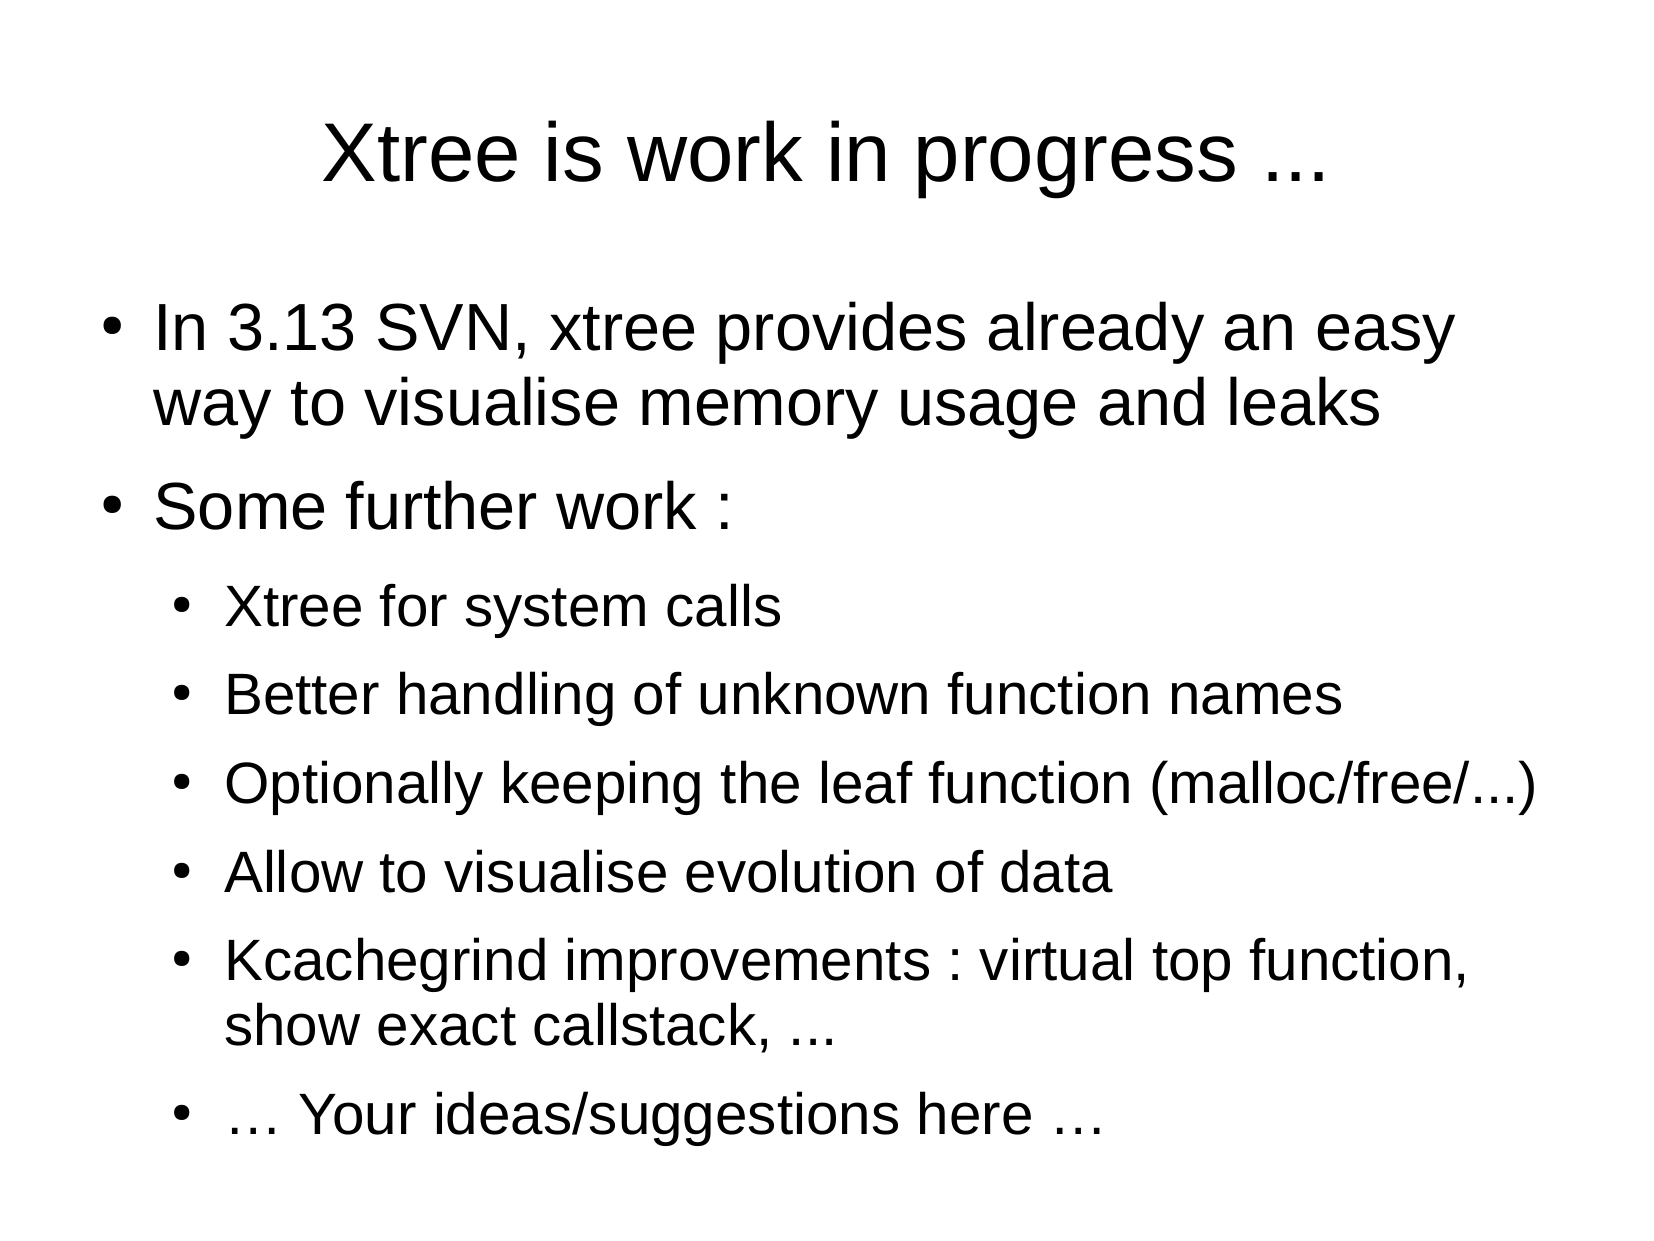

# Xtree is work in progress ...
In 3.13 SVN, xtree provides already an easy way to visualise memory usage and leaks
Some further work :
Xtree for system calls
Better handling of unknown function names
Optionally keeping the leaf function (malloc/free/...)
Allow to visualise evolution of data
Kcachegrind improvements : virtual top function, show exact callstack, ...
… Your ideas/suggestions here …